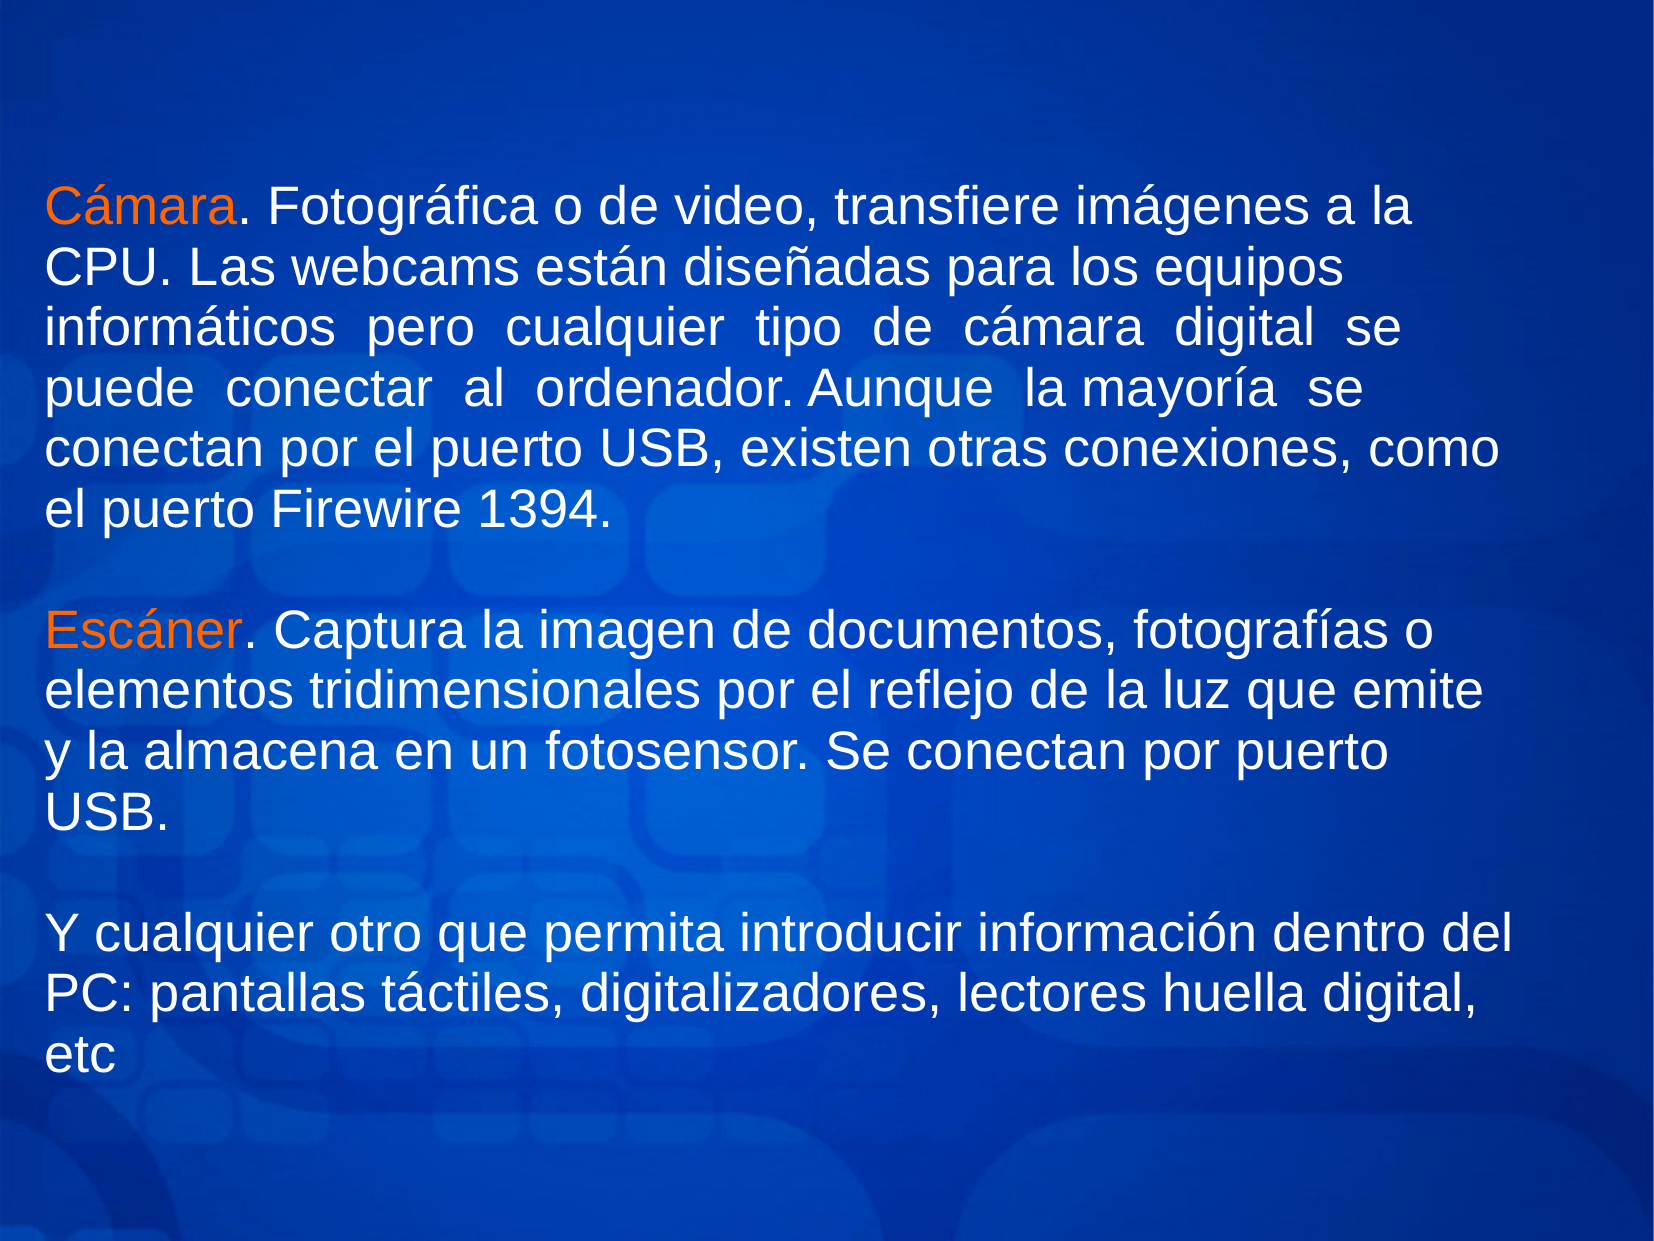

Cámara. Fotográfica o de video, transfiere imágenes a la CPU. Las webcams están diseñadas para los equipos informáticos pero cualquier tipo de cámara digital se puede conectar al ordenador. Aunque la mayoría se conectan por el puerto USB, existen otras conexiones, como el puerto Firewire 1394.
Escáner. Captura la imagen de documentos, fotografías o elementos tridimensionales por el reflejo de la luz que emite y la almacena en un fotosensor. Se conectan por puerto USB.
Y cualquier otro que permita introducir información dentro del PC: pantallas táctiles, digitalizadores, lectores huella digital, etc